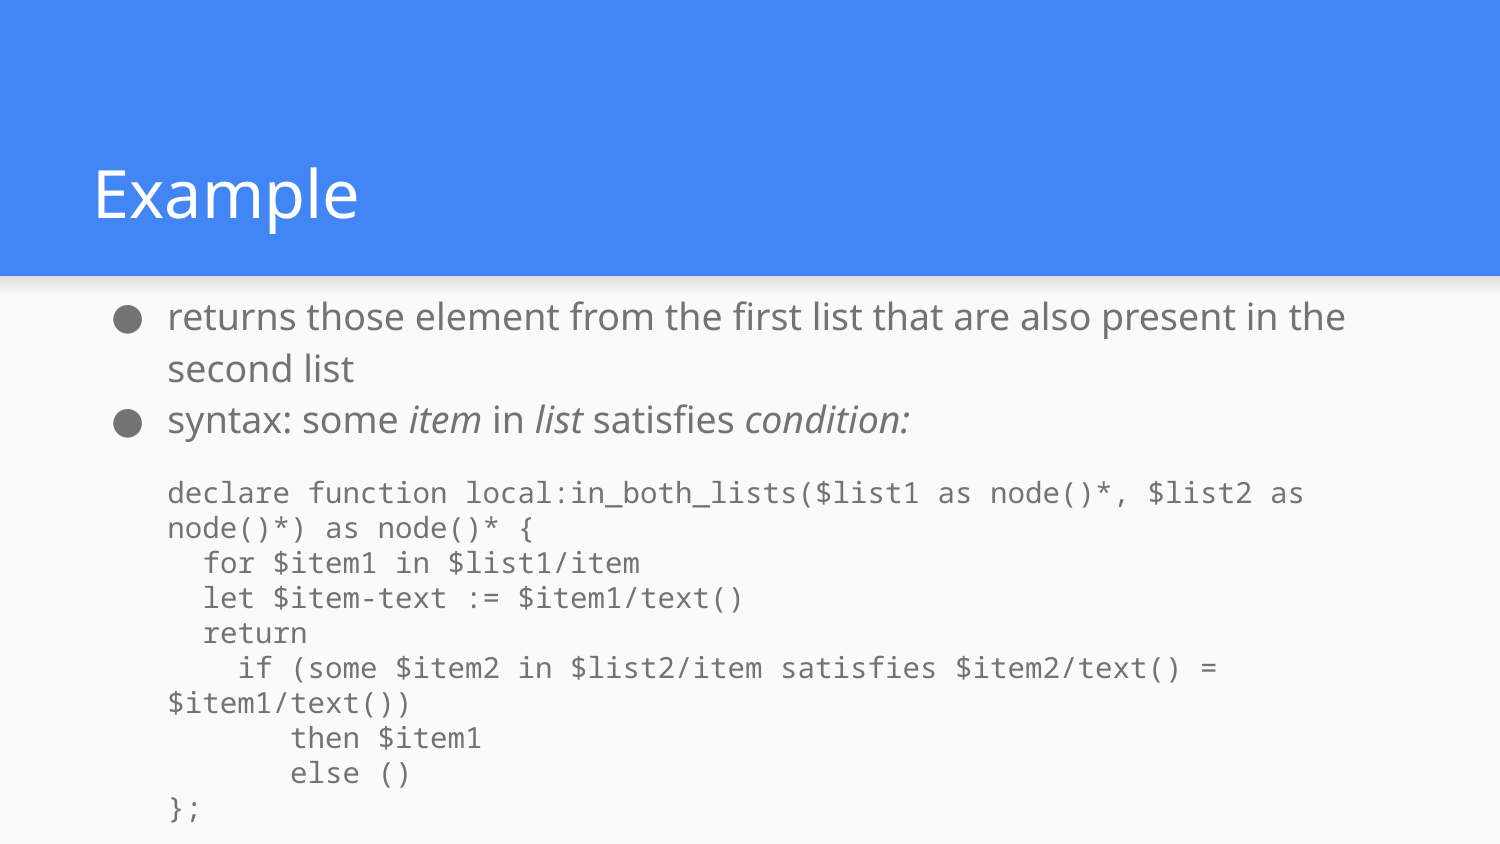

# Example
returns those element from the first list that are also present in the second list
syntax: some item in list satisfies condition:
declare function local:in_both_lists($list1 as node()*, $list2 as node()*) as node()* {
 for $item1 in $list1/item
 let $item-text := $item1/text()
 return
 if (some $item2 in $list2/item satisfies $item2/text() = $item1/text())
 then $item1
 else ()
};